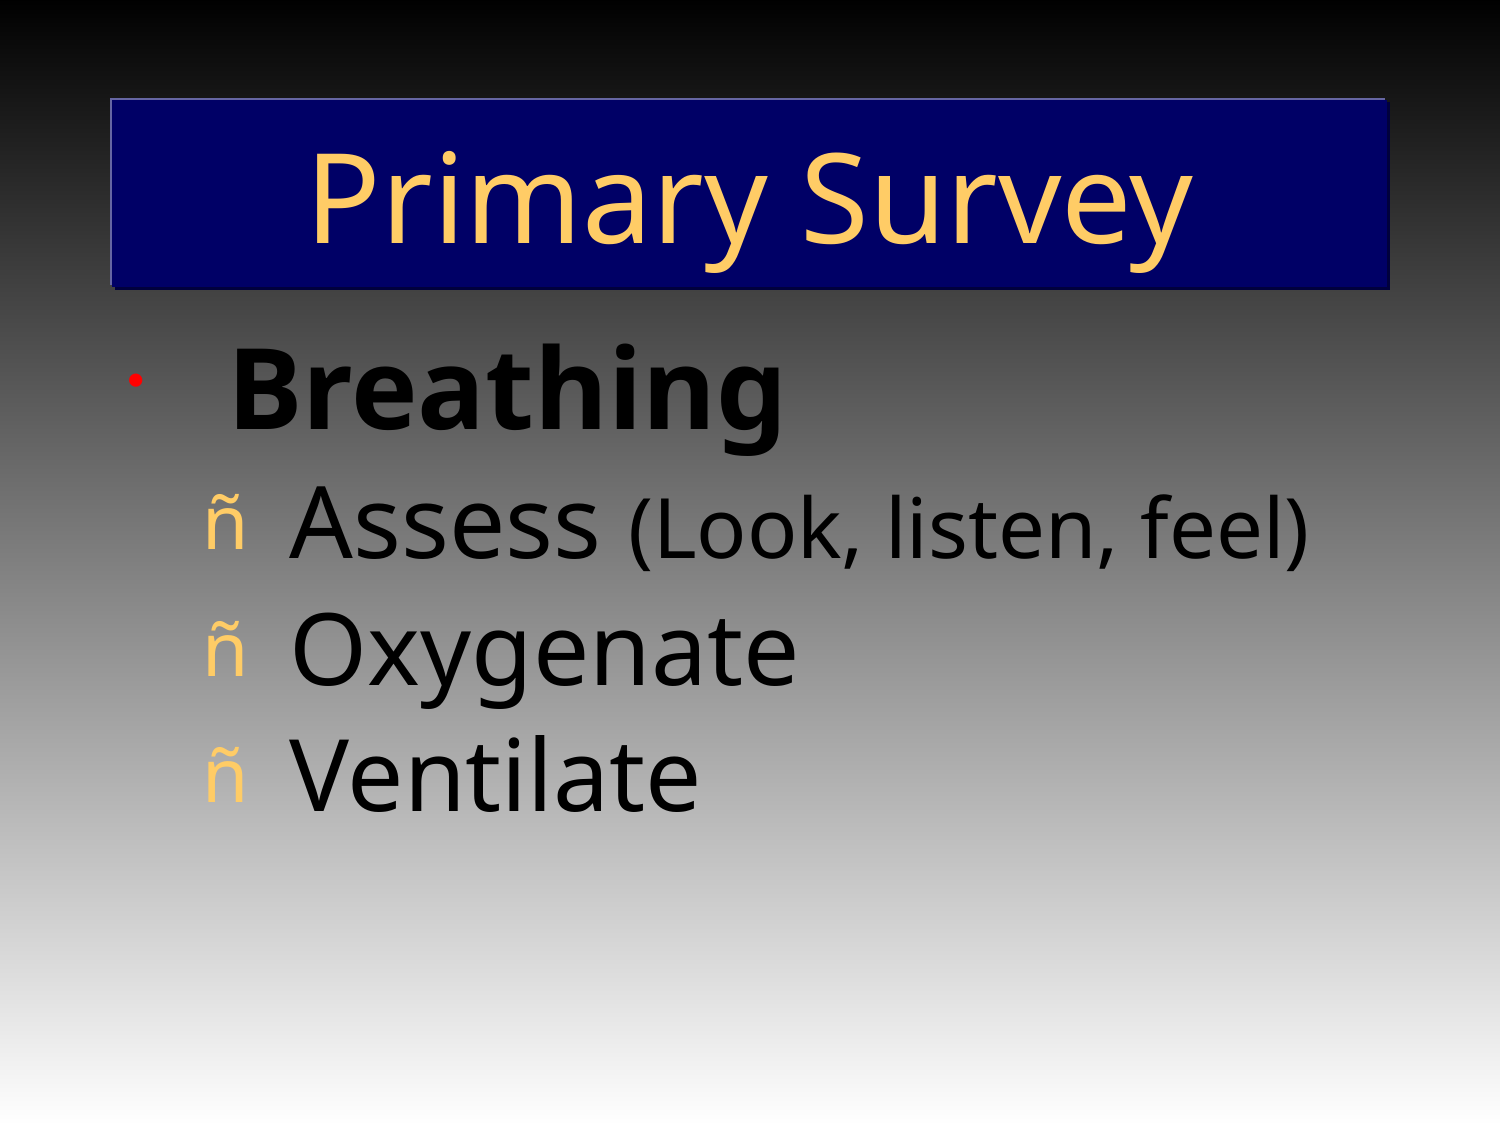

Primary Survey
# Breathing
Assess (Look, listen, feel)
Oxygenate
Ventilate